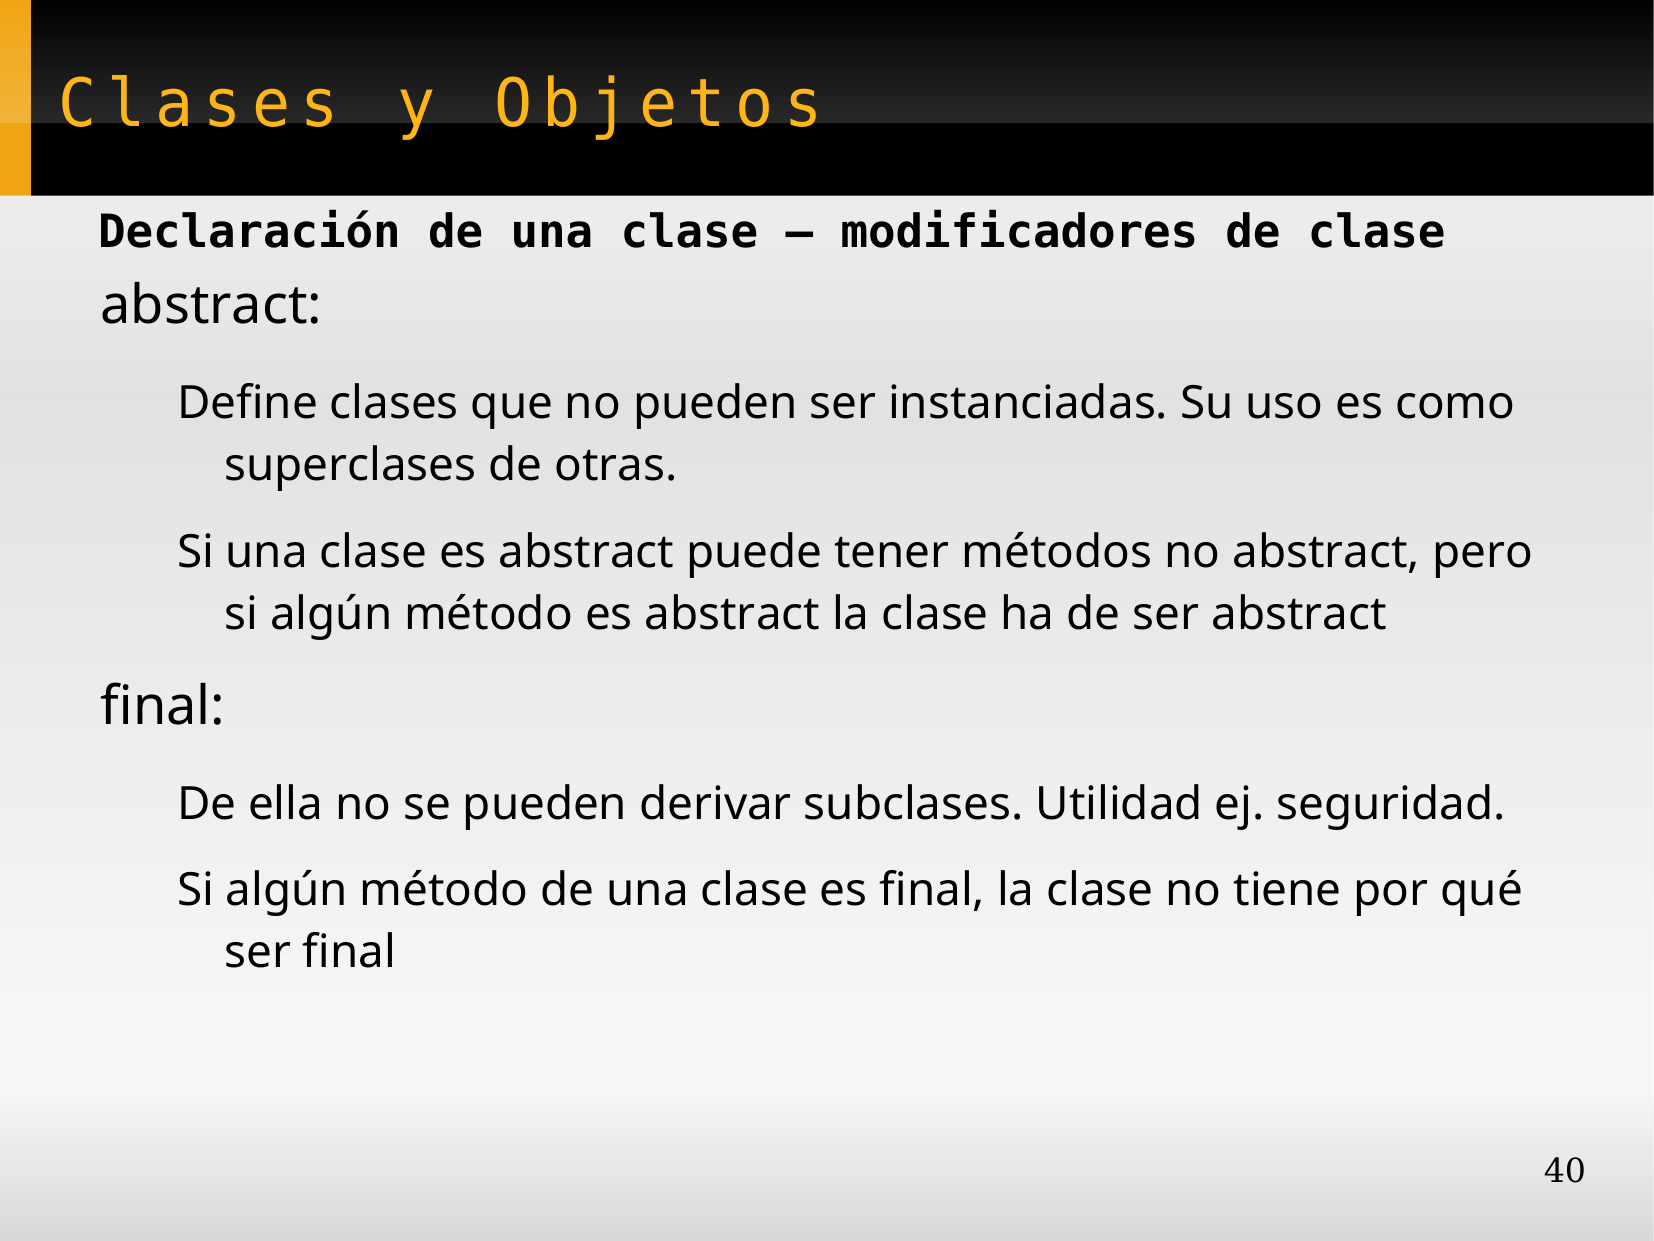

# Clases y Objetos
Declaración de una clase – modificadores de clase
abstract:
Define clases que no pueden ser instanciadas. Su uso es como superclases de otras.
Si una clase es abstract puede tener métodos no abstract, pero si algún método es abstract la clase ha de ser abstract
final:
De ella no se pueden derivar subclases. Utilidad ej. seguridad.
Si algún método de una clase es final, la clase no tiene por qué ser final
40